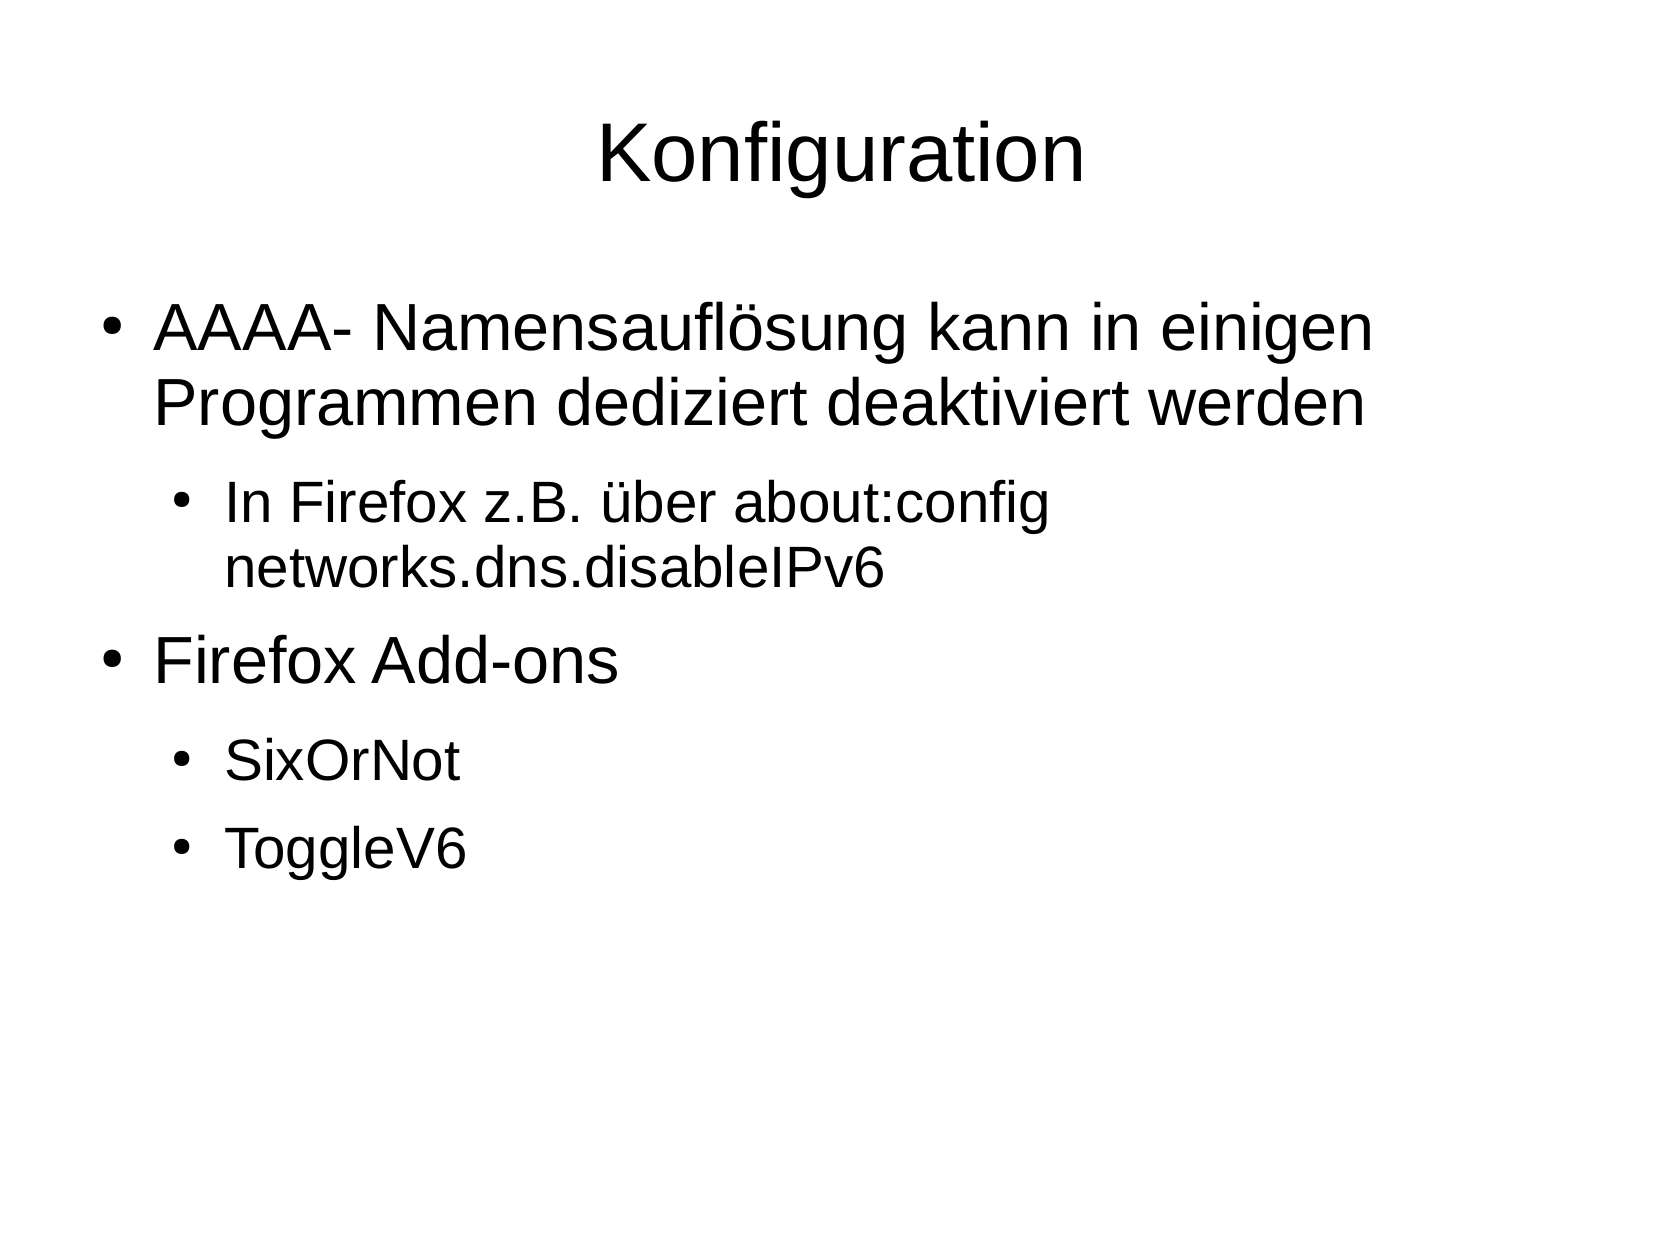

# Konfiguration
AAAA- Namensauflösung kann in einigen Programmen dediziert deaktiviert werden
In Firefox z.B. über about:config networks.dns.disableIPv6
Firefox Add-ons
SixOrNot
ToggleV6